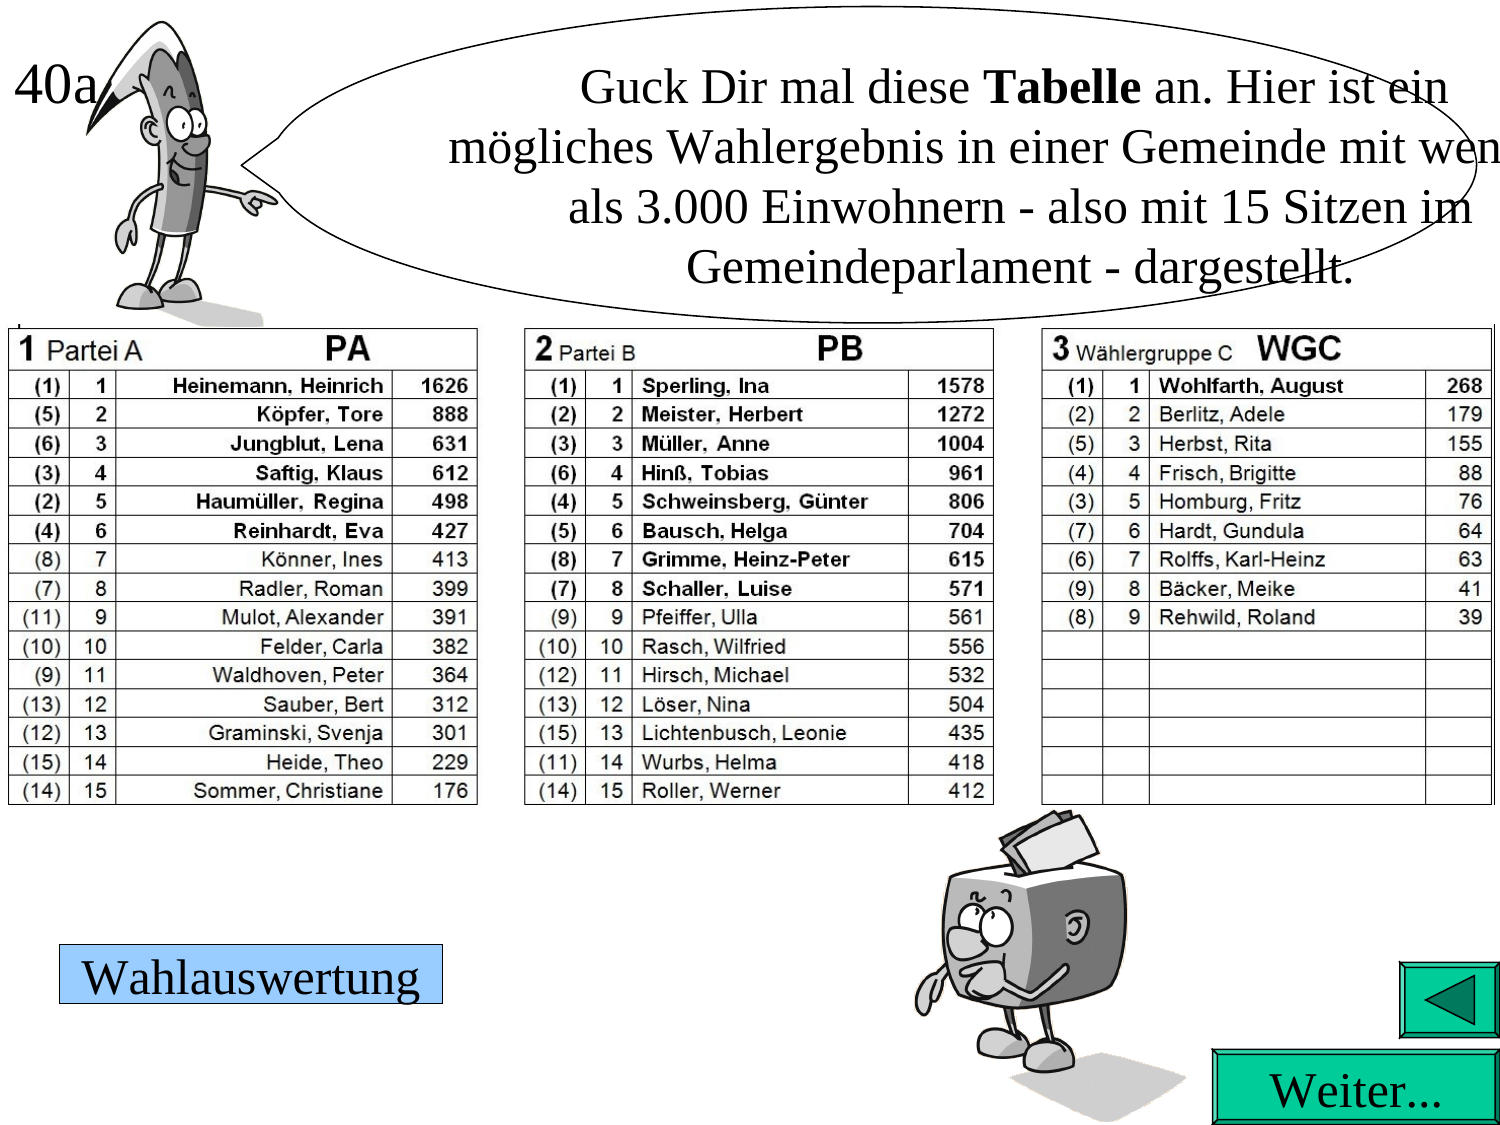

Guck Dir mal diese Tabelle an. Hier ist ein
mögliches Wahlergebnis in einer Gemeinde mit weniger
 als 3.000 Einwohnern - also mit 15 Sitzen im
 Gemeindeparlament - dargestellt.
40a
Wahlauswertung
Weiter...